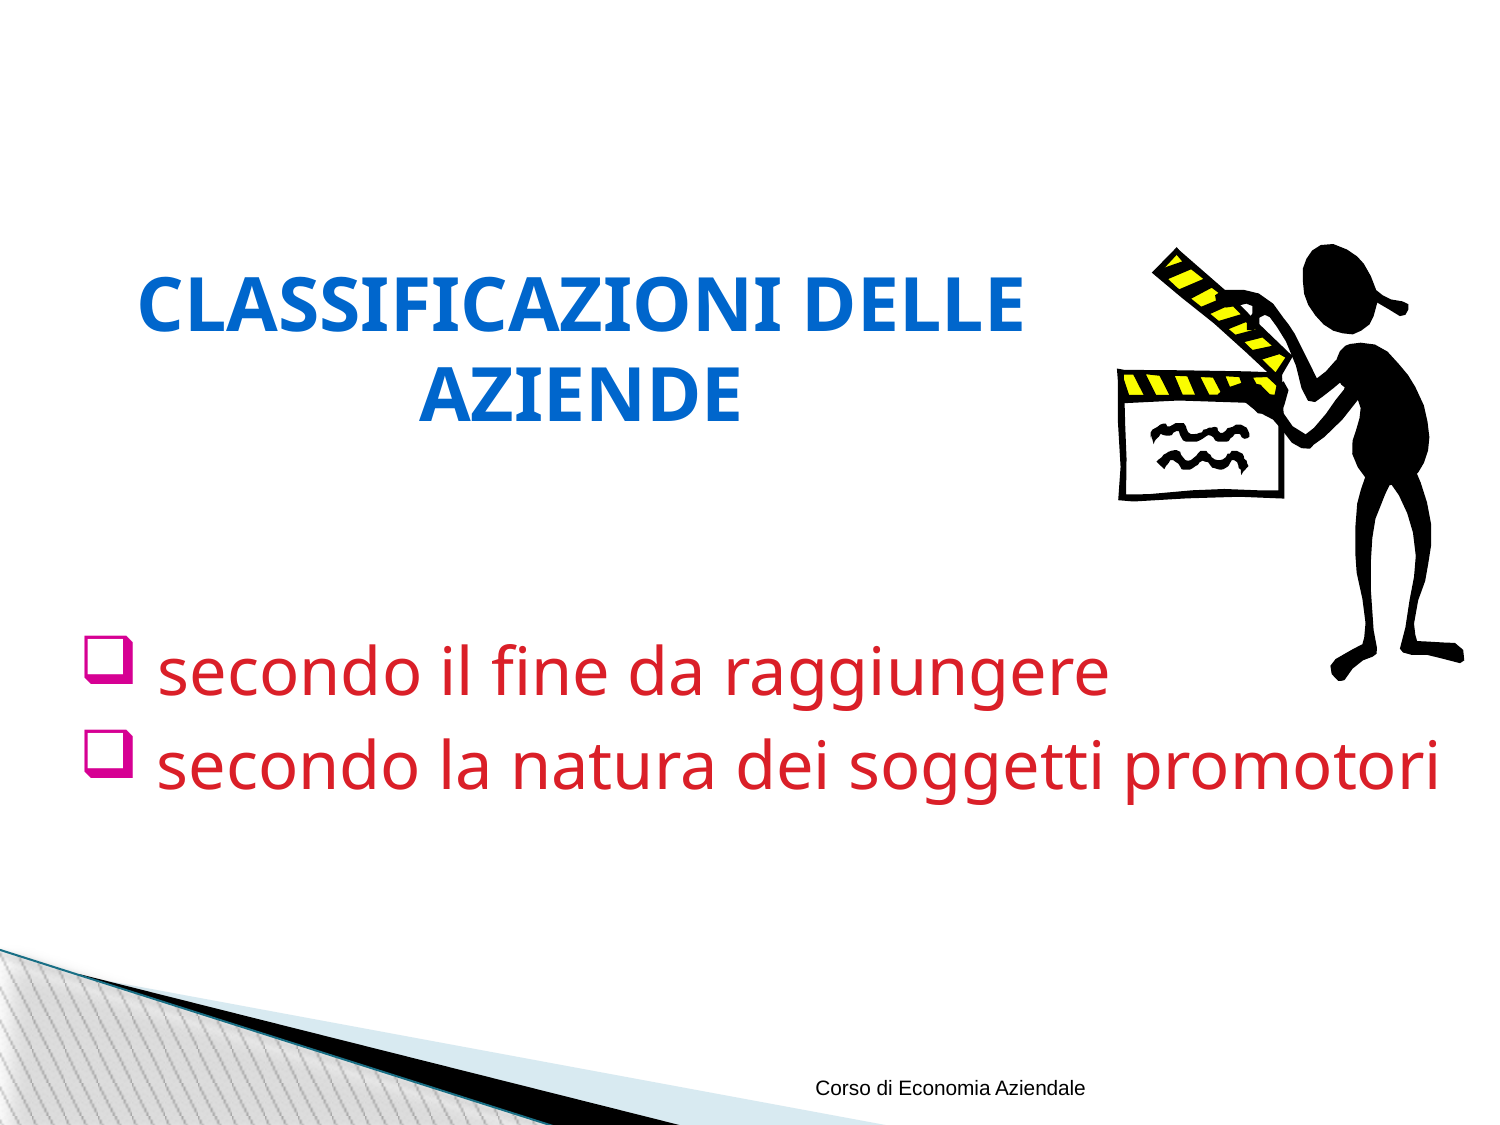

CLASSIFICAZIONI DELLE AZIENDE
 secondo il fine da raggiungere
 secondo la natura dei soggetti promotori
Corso di Economia Aziendale